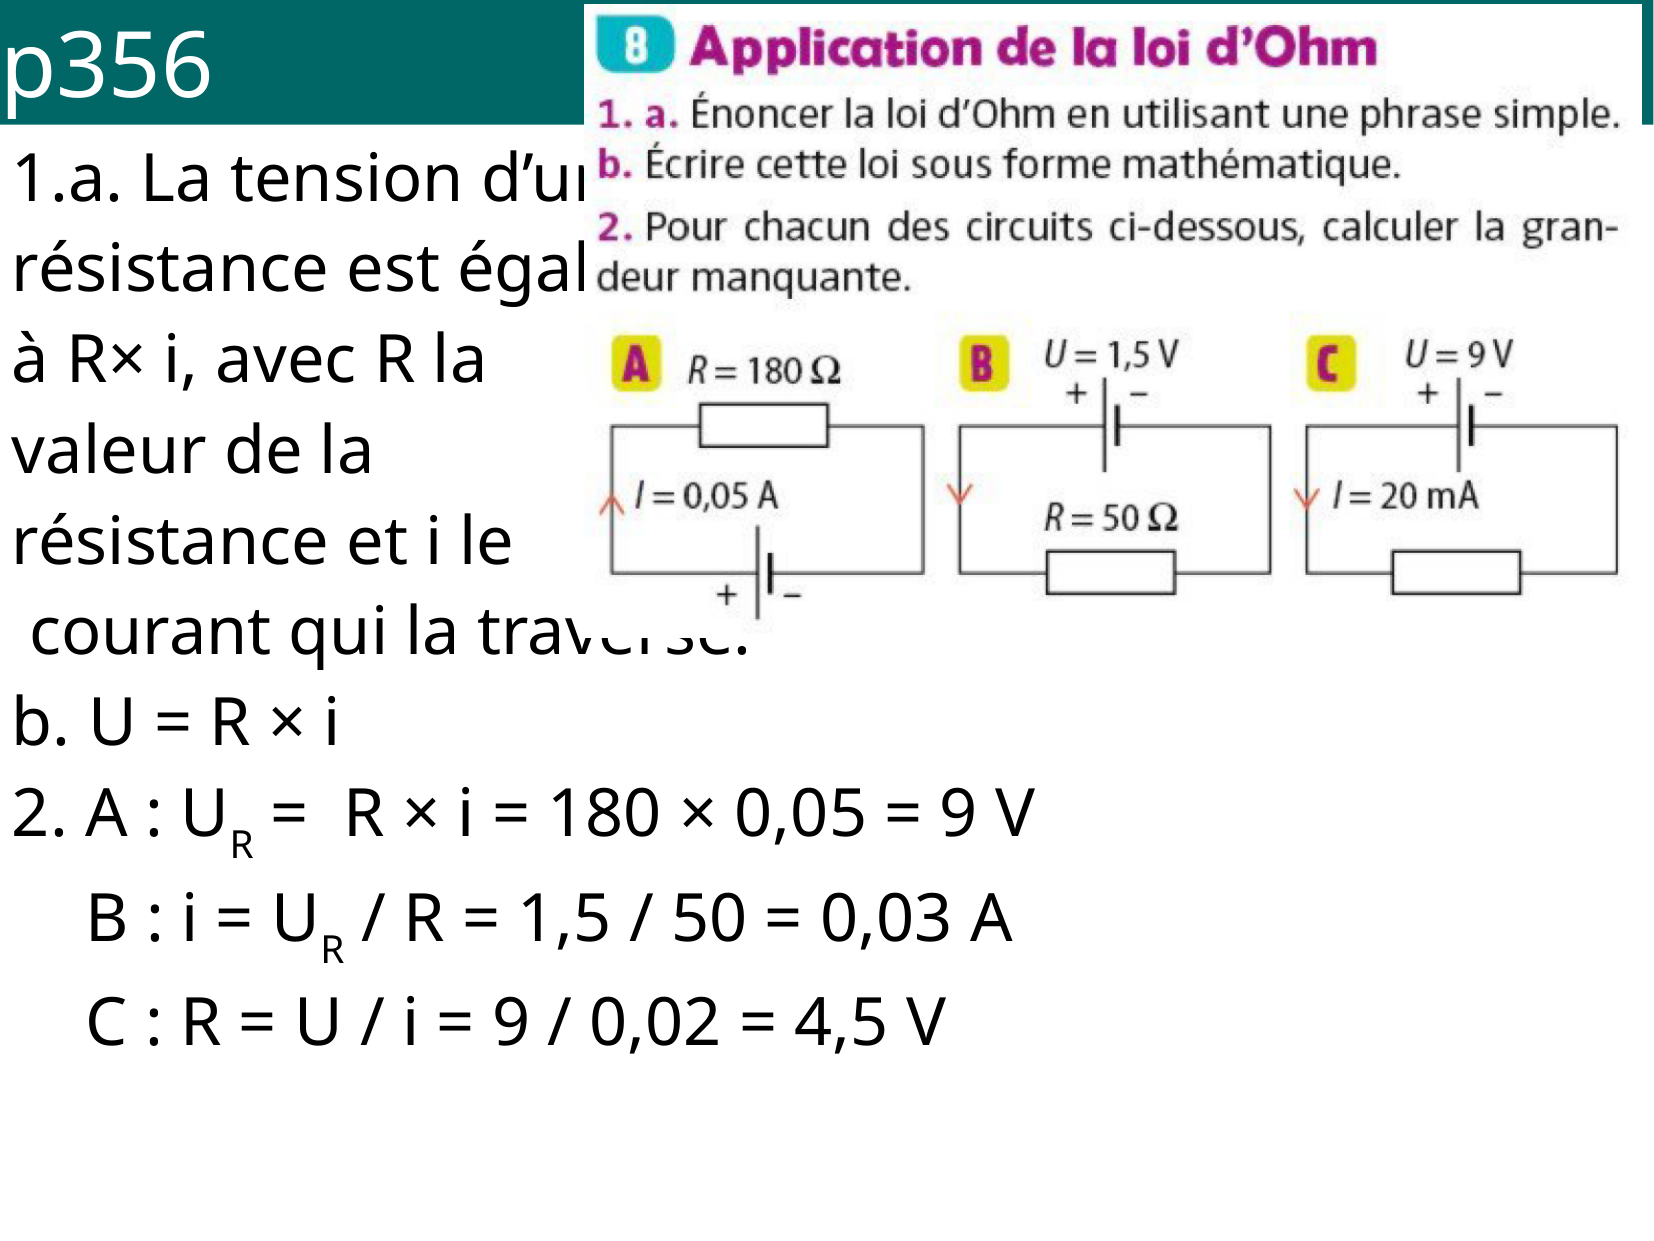

# p356
1.a. La tension d’une
résistance est égale
à R× i, avec R la
valeur de la
résistance et i le
 courant qui la traverse.
b. U = R × i
2. 	A : UR = R × i = 180 × 0,05 = 9 V
	B : i = UR / R = 1,5 / 50 = 0,03 A
	C : R = U / i = 9 / 0,02 = 4,5 V